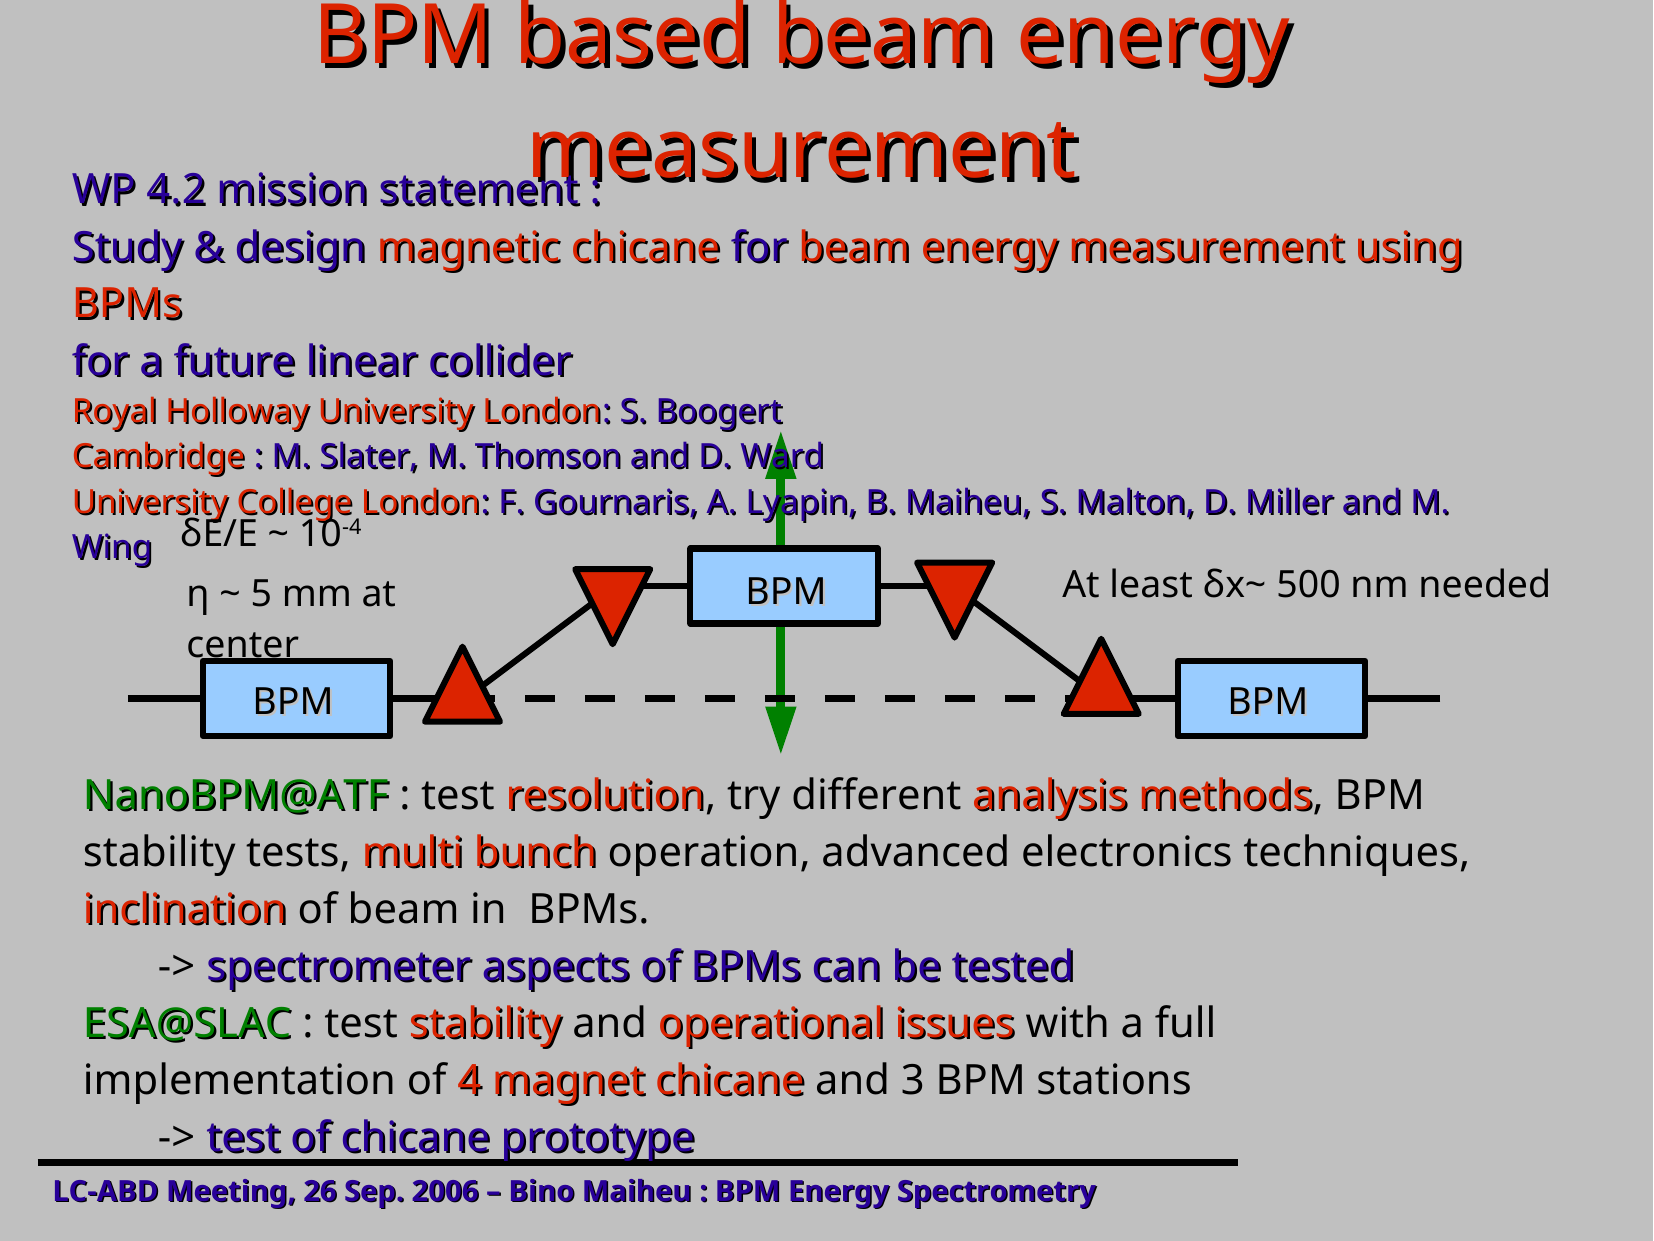

# BPM based beam energy measurement
WP 4.2 mission statement :
Study & design magnetic chicane for beam energy measurement using BPMs
for a future linear collider
Royal Holloway University London: S. Boogert
Cambridge : M. Slater, M. Thomson and D. Ward
University College London: F. Gournaris, A. Lyapin, B. Maiheu, S. Malton, D. Miller and M. Wing
BPM
BPM
BPM
δE/E ~ 10-4
At least δx~ 500 nm needed
η ~ 5 mm at center
NanoBPM@ATF : test resolution, try different analysis methods, BPM stability tests, multi bunch operation, advanced electronics techniques, inclination of beam in BPMs.
	-> spectrometer aspects of BPMs can be tested
ESA@SLAC : test stability and operational issues with a full implementation of 4 magnet chicane and 3 BPM stations
	-> test of chicane prototype
LC-ABD Meeting, 26 Sep. 2006 – Bino Maiheu : BPM Energy Spectrometry